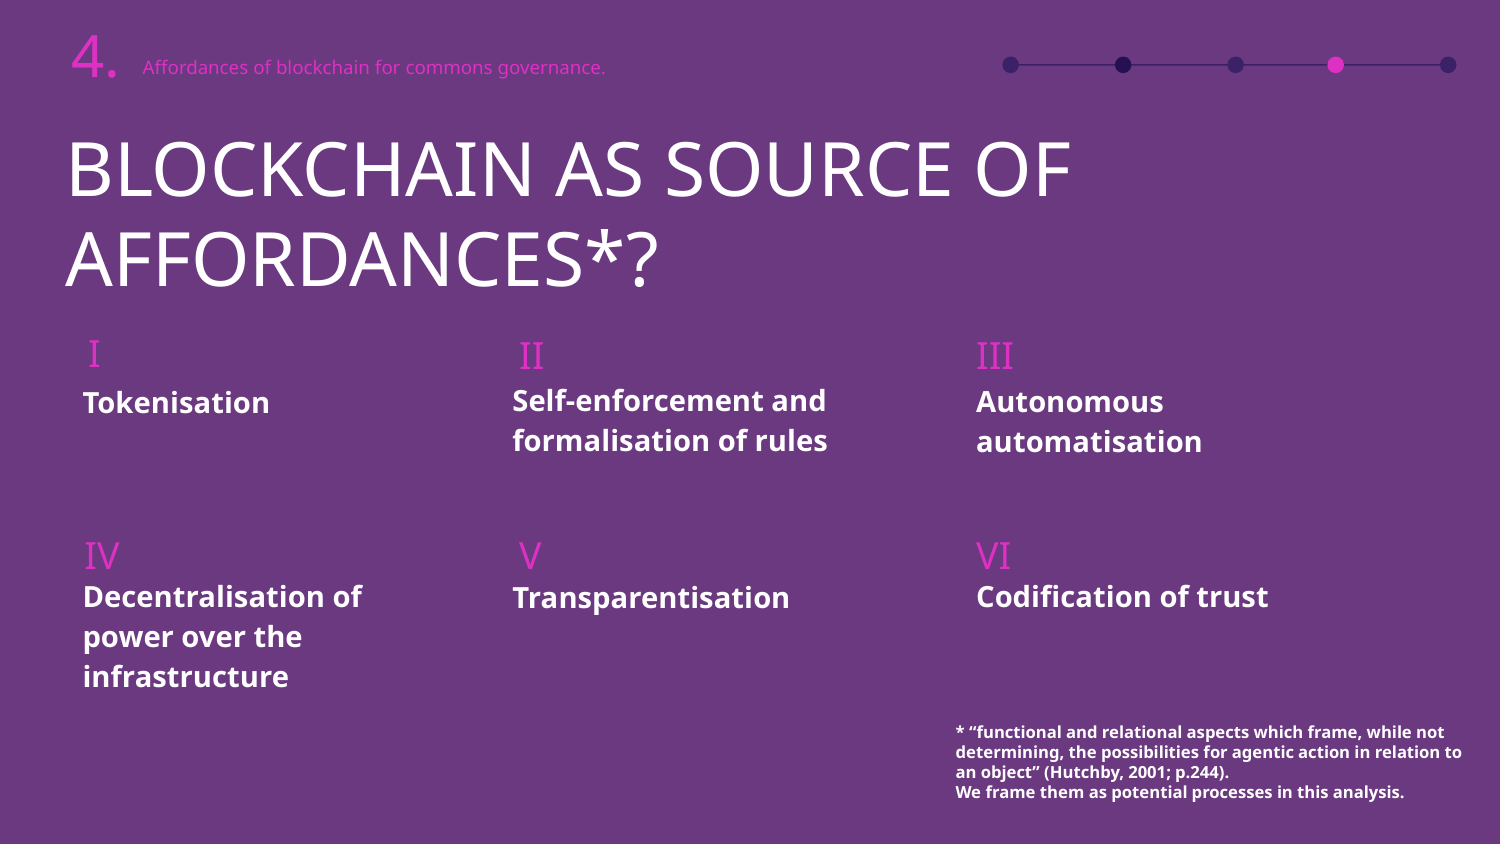

4.
Affordances of blockchain for commons governance.
BLOCKCHAIN AS SOURCE OF AFFORDANCES*?
I
II
III
Autonomous automatisation
Self-enforcement and formalisation of rules
# Tokenisation
IV
V
VI
Codification of trust
Transparentisation
Decentralisation of power over the infrastructure
* “functional and relational aspects which frame, while not determining, the possibilities for agentic action in relation to an object” (Hutchby, 2001; p.244).
We frame them as potential processes in this analysis.